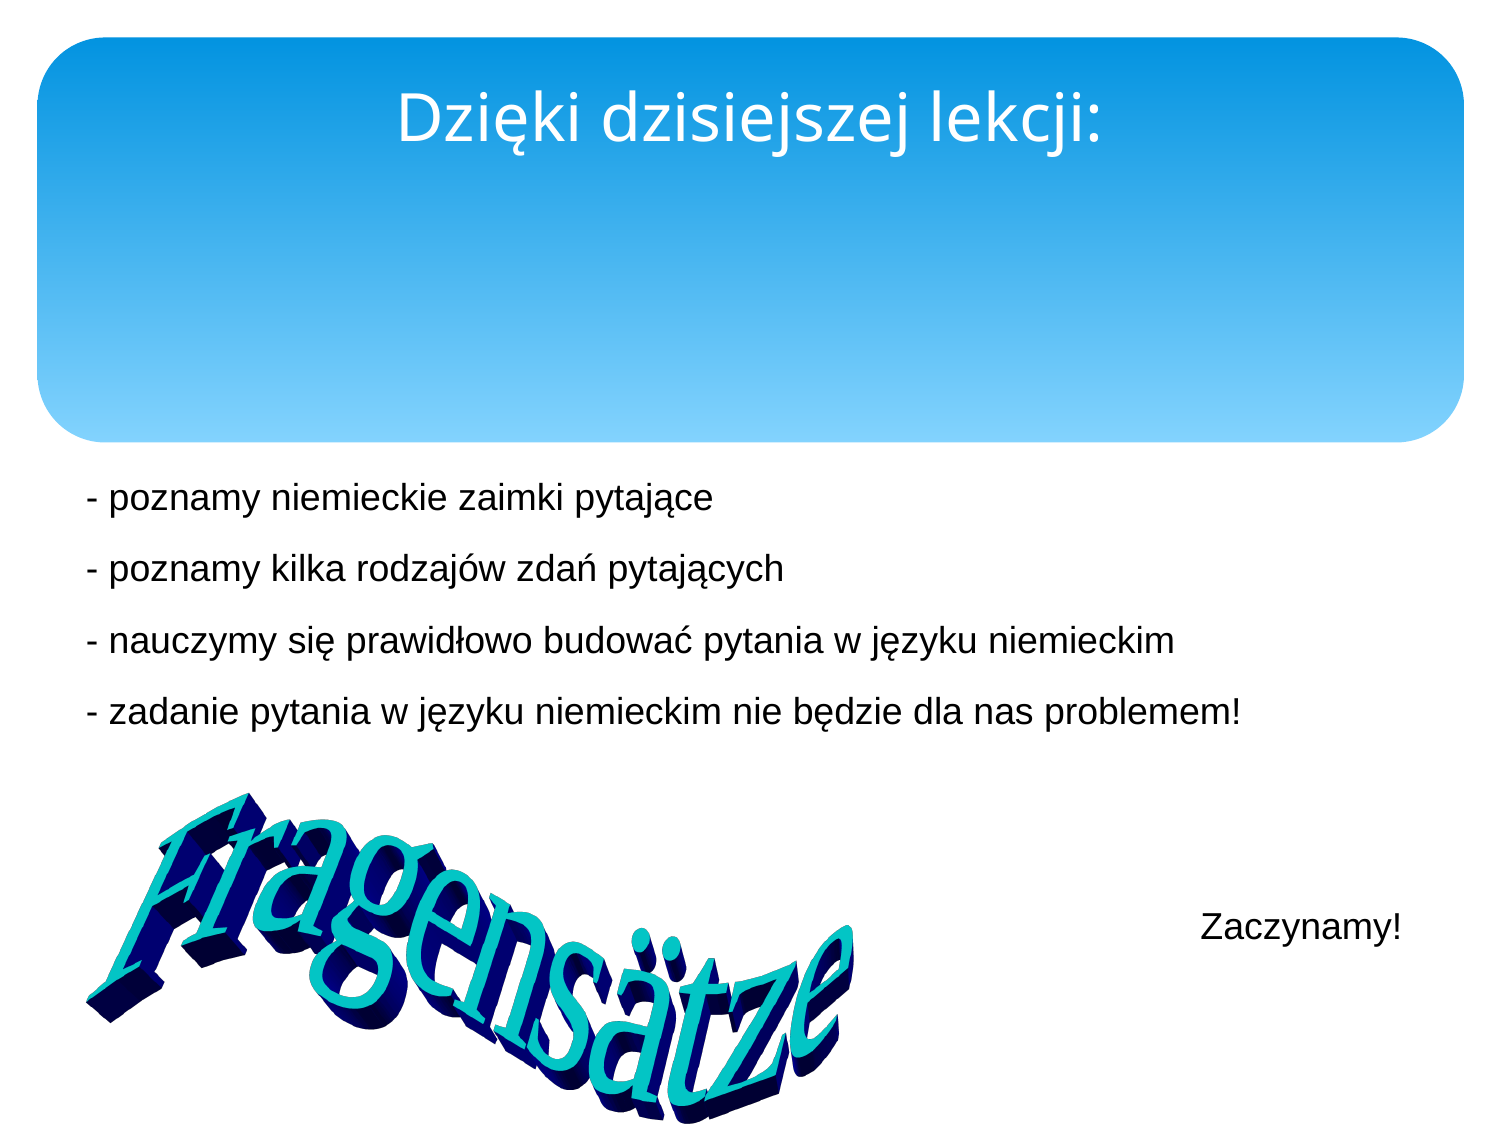

Dzięki dzisiejszej lekcji:
# - poznamy niemieckie zaimki pytające
- poznamy kilka rodzajów zdań pytających
- nauczymy się prawidłowo budować pytania w języku niemieckim
- zadanie pytania w języku niemieckim nie będzie dla nas problemem!
Zaczynamy!
Fragensätze